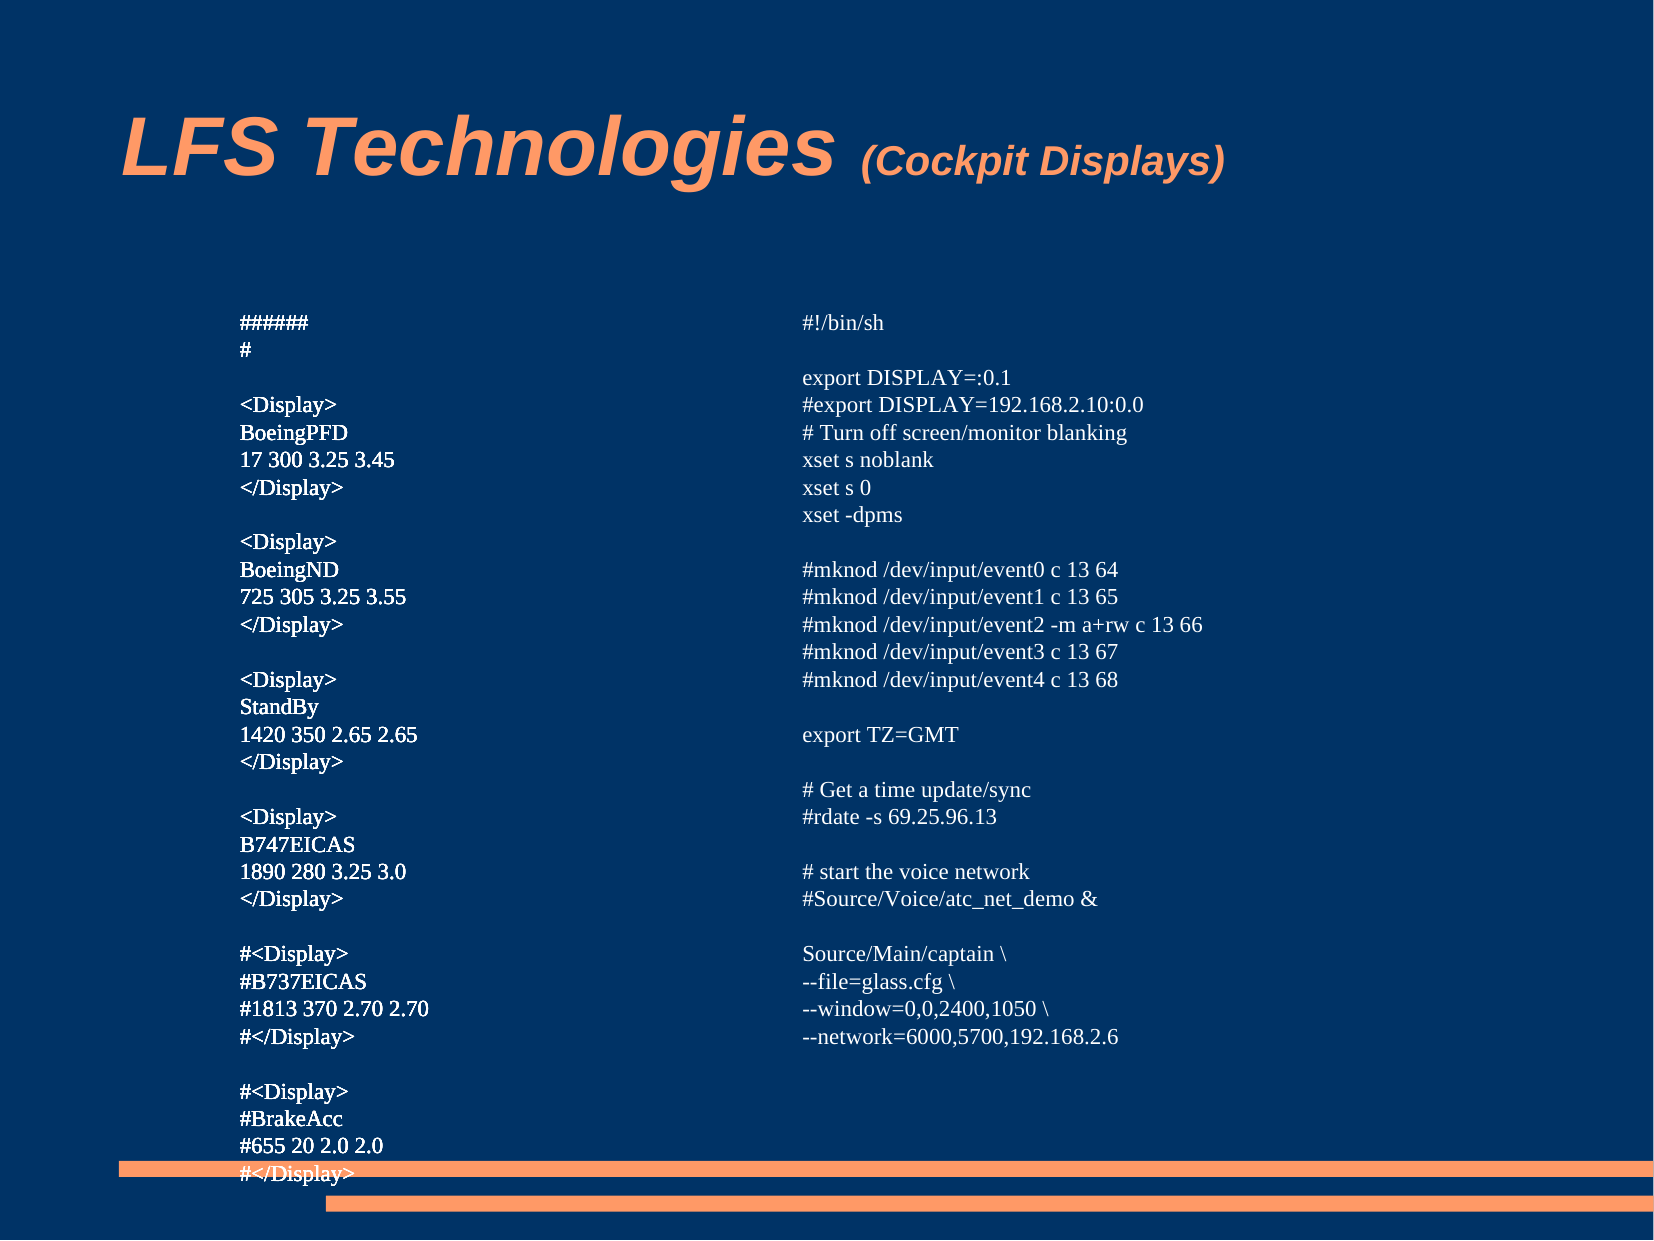

# LFS Technologies (Cockpit Displays)‏
######
#
<Display>
BoeingPFD
17 300 3.25 3.45
</Display>
<Display>
BoeingND
725 305 3.25 3.55
</Display>
<Display>
StandBy
1420 350 2.65 2.65
</Display>
<Display>
B747EICAS
1890 280 3.25 3.0
</Display>
#<Display>
#B737EICAS
#1813 370 2.70 2.70
#</Display>
#<Display>
#BrakeAcc
#655 20 2.0 2.0
#</Display>
######
#
<Display>
BoeingPFD
17 300 3.25 3.45
</Display>
<Display>
BoeingND
725 305 3.25 3.55
</Display>
<Display>
StandBy
1420 350 2.65 2.65
</Display>
<Display>
B747EICAS
1890 280 3.25 3.0
</Display>
#<Display>
#B737EICAS
#1813 370 2.70 2.70
#</Display>
#<Display>
#BrakeAcc
#655 20 2.0 2.0
#</Display>
######
#
<Display>
BoeingPFD
17 300 3.25 3.45
</Display>
<Display>
BoeingND
725 305 3.25 3.55
</Display>
<Display>
StandBy
1420 350 2.65 2.65
</Display>
<Display>
B747EICAS
1890 280 3.25 3.0
</Display>
#<Display>
#B737EICAS
#1813 370 2.70 2.70
#</Display>
#<Display>
#BrakeAcc
#655 20 2.0 2.0
#</Display>
######
#
<Display>
BoeingPFD
17 300 3.25 3.45
</Display>
<Display>
BoeingND
725 305 3.25 3.55
</Display>
<Display>
StandBy
1420 350 2.65 2.65
</Display>
<Display>
B747EICAS
1890 280 3.25 3.0
</Display>
#<Display>
#B737EICAS
#1813 370 2.70 2.70
#</Display>
#<Display>
#BrakeAcc
#655 20 2.0 2.0
#</Display>
######
#
<Display>
BoeingPFD
17 300 3.25 3.45
</Display>
<Display>
BoeingND
725 305 3.25 3.55
</Display>
<Display>
StandBy
1420 350 2.65 2.65
</Display>
<Display>
B747EICAS
1890 280 3.25 3.0
</Display>
#<Display>
#B737EICAS
#1813 370 2.70 2.70
#</Display>
#<Display>
#BrakeAcc
#655 20 2.0 2.0
#</Display>
#!/bin/sh
export DISPLAY=:0.1
#export DISPLAY=192.168.2.10:0.0
# Turn off screen/monitor blanking
xset s noblank
xset s 0
xset -dpms
#mknod /dev/input/event0 c 13 64
#mknod /dev/input/event1 c 13 65
#mknod /dev/input/event2 -m a+rw c 13 66
#mknod /dev/input/event3 c 13 67
#mknod /dev/input/event4 c 13 68
export TZ=GMT
# Get a time update/sync
#rdate -s 69.25.96.13
# start the voice network
#Source/Voice/atc_net_demo &
Source/Main/captain \
--file=glass.cfg \
--window=0,0,2400,1050 \
--network=6000,5700,192.168.2.6